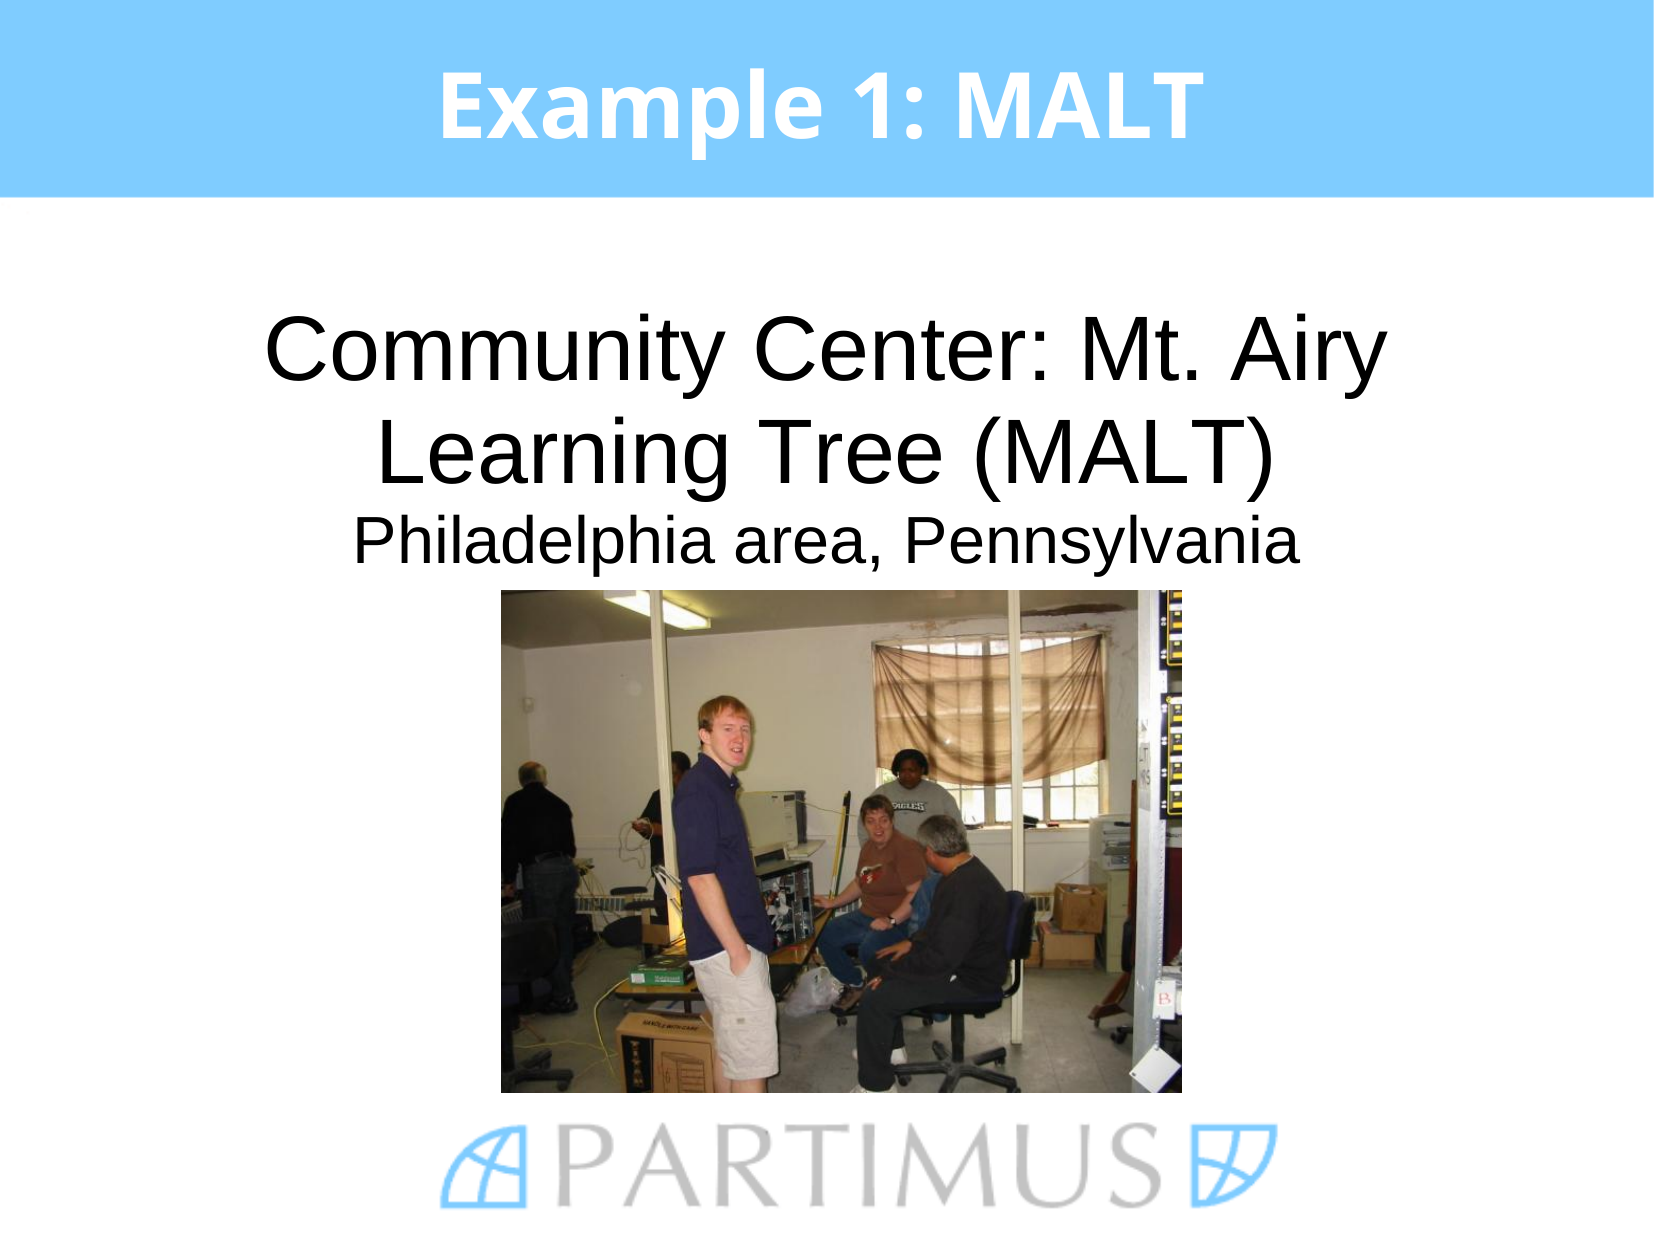

Example 1: MALT
# Community Center: Mt. Airy Learning Tree (MALT)
Philadelphia area, Pennsylvania